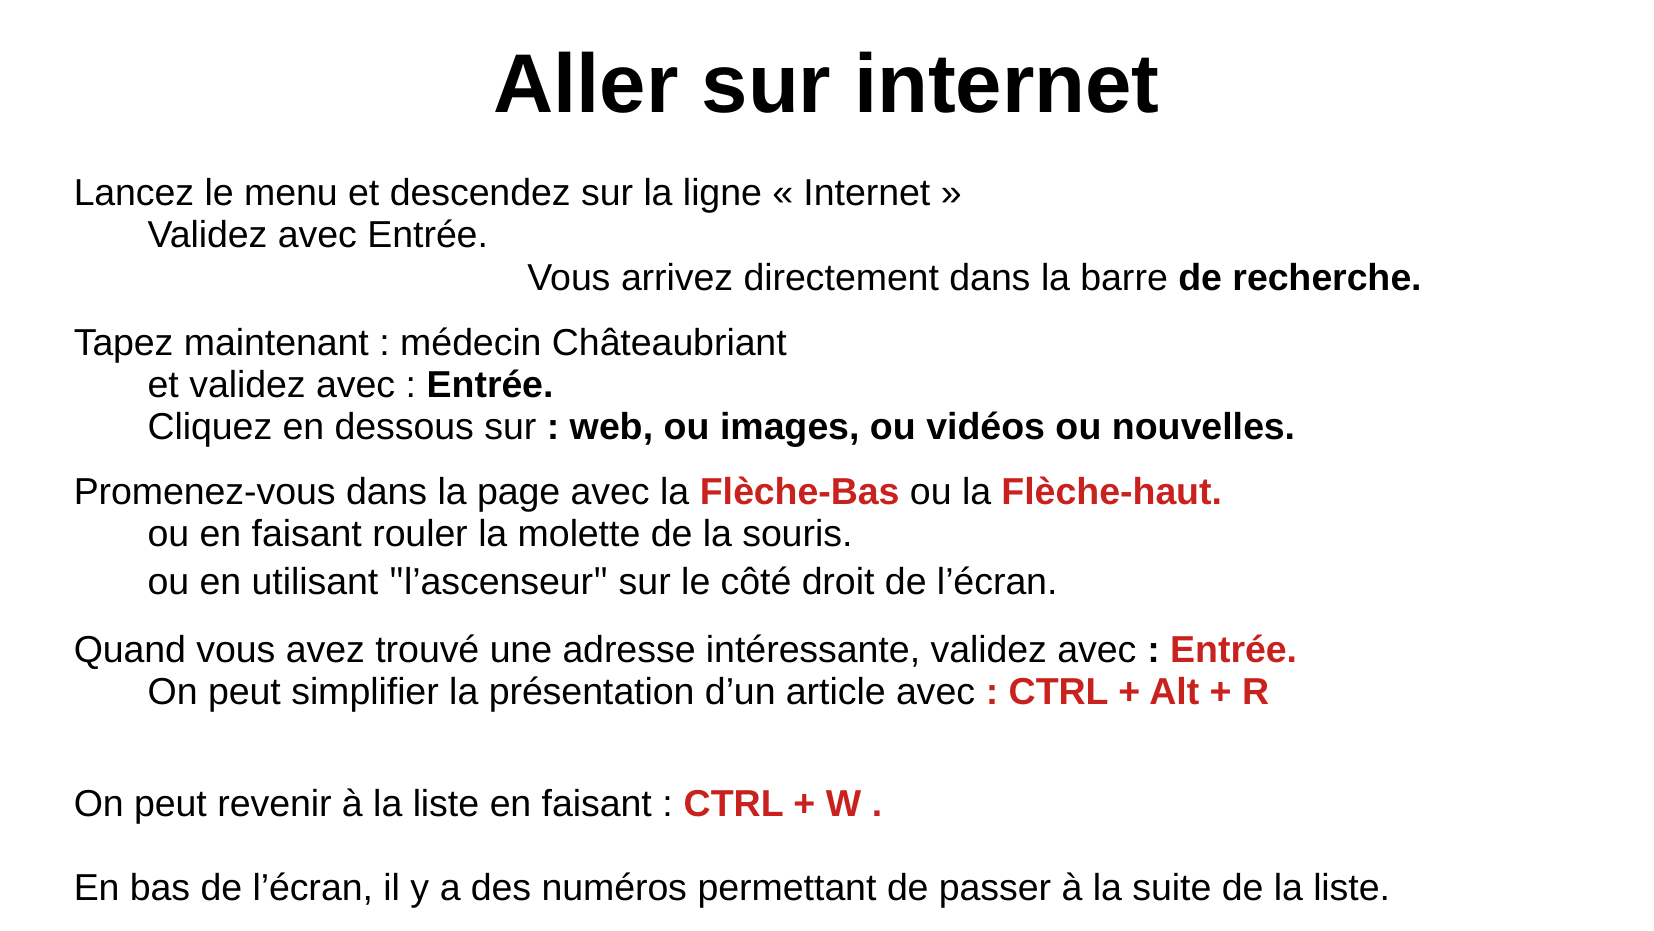

Aller sur internet
Lancez le menu et descendez sur la ligne « Internet »
	Validez avec Entrée.
	 					 Vous arrivez directement dans la barre de recherche.
Tapez maintenant : médecin Châteaubriant
	et validez avec : Entrée.
	Cliquez en dessous sur : web, ou images, ou vidéos ou nouvelles.
Promenez-vous dans la page avec la Flèche-Bas ou la Flèche-haut.
	ou en faisant rouler la molette de la souris.
	ou en utilisant "l’ascenseur" sur le côté droit de l’écran.
Quand vous avez trouvé une adresse intéressante, validez avec : Entrée.
	On peut simplifier la présentation d’un article avec : CTRL + Alt + R
On peut revenir à la liste en faisant : CTRL + W .
En bas de l’écran, il y a des numéros permettant de passer à la suite de la liste.